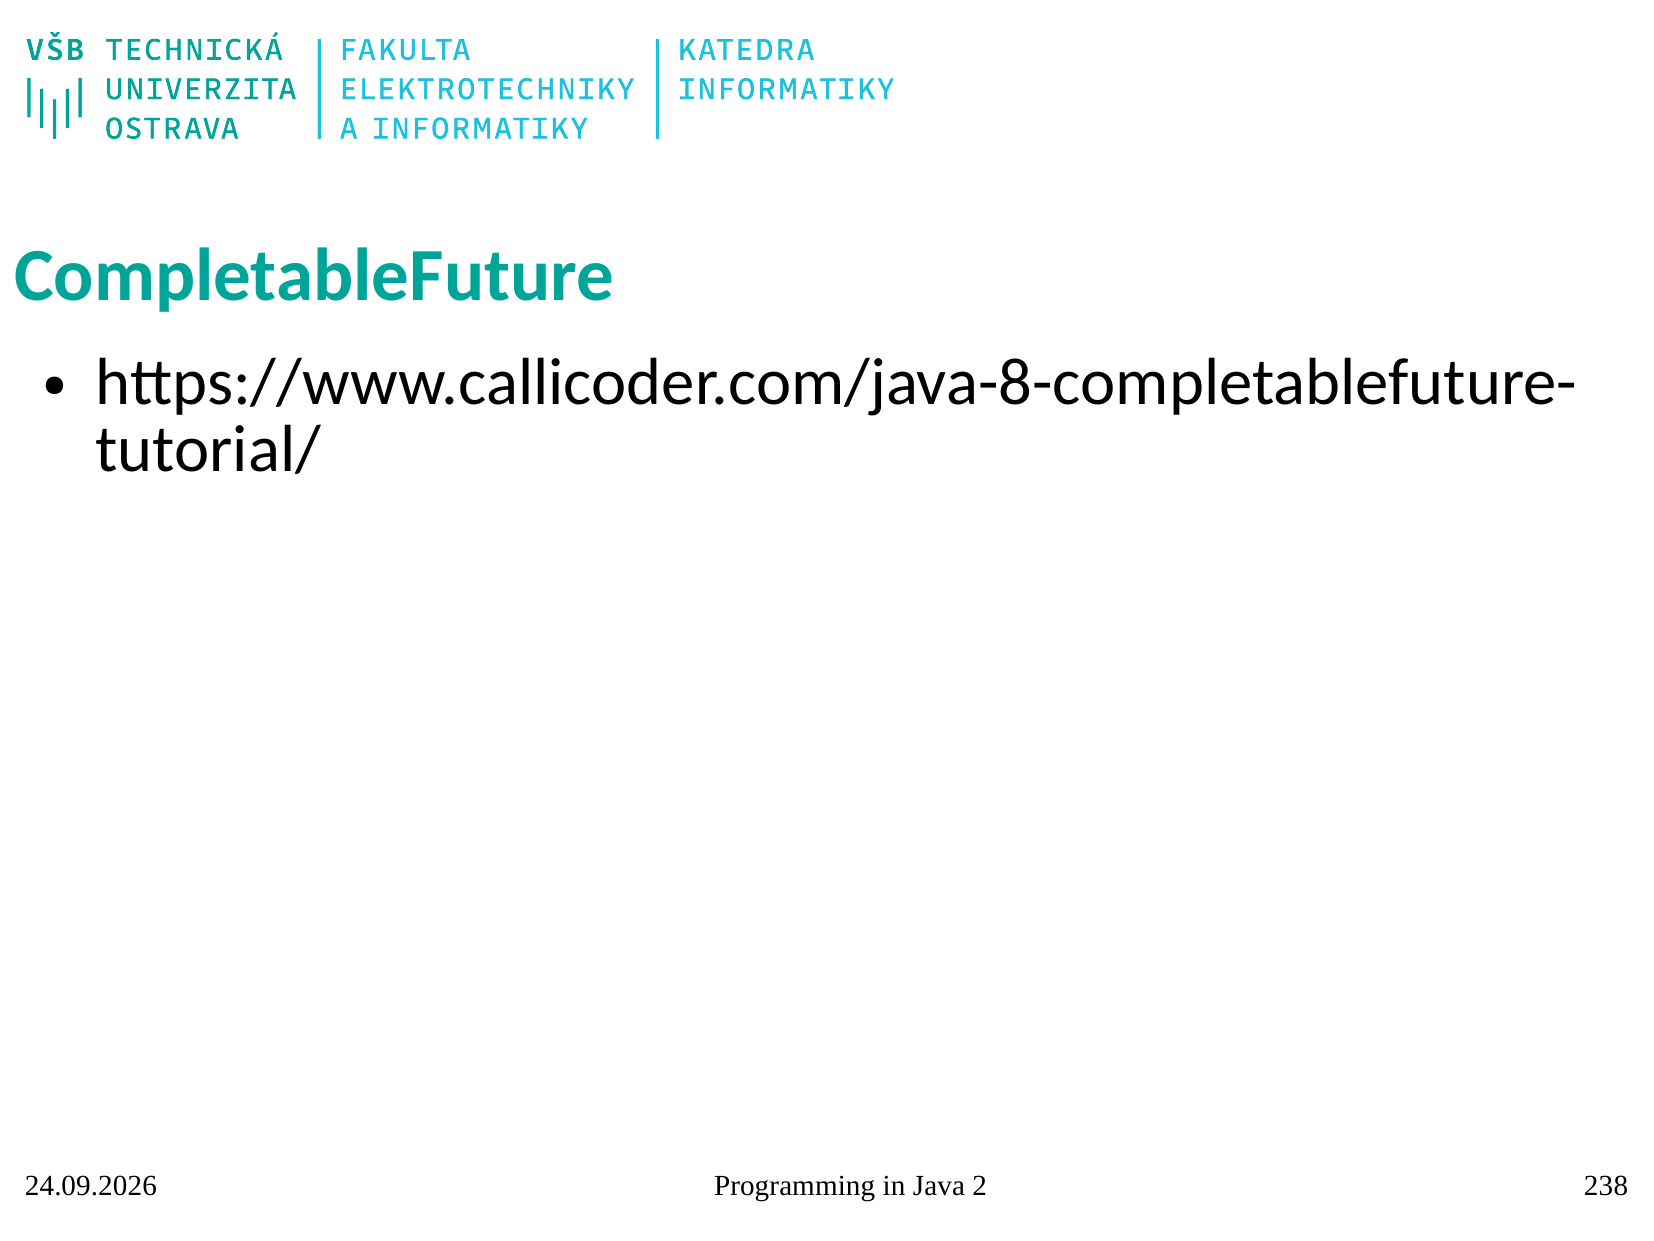

# CompletableFuture
https://www.callicoder.com/java-8-completablefuture-tutorial/
Programming in Java 2
238